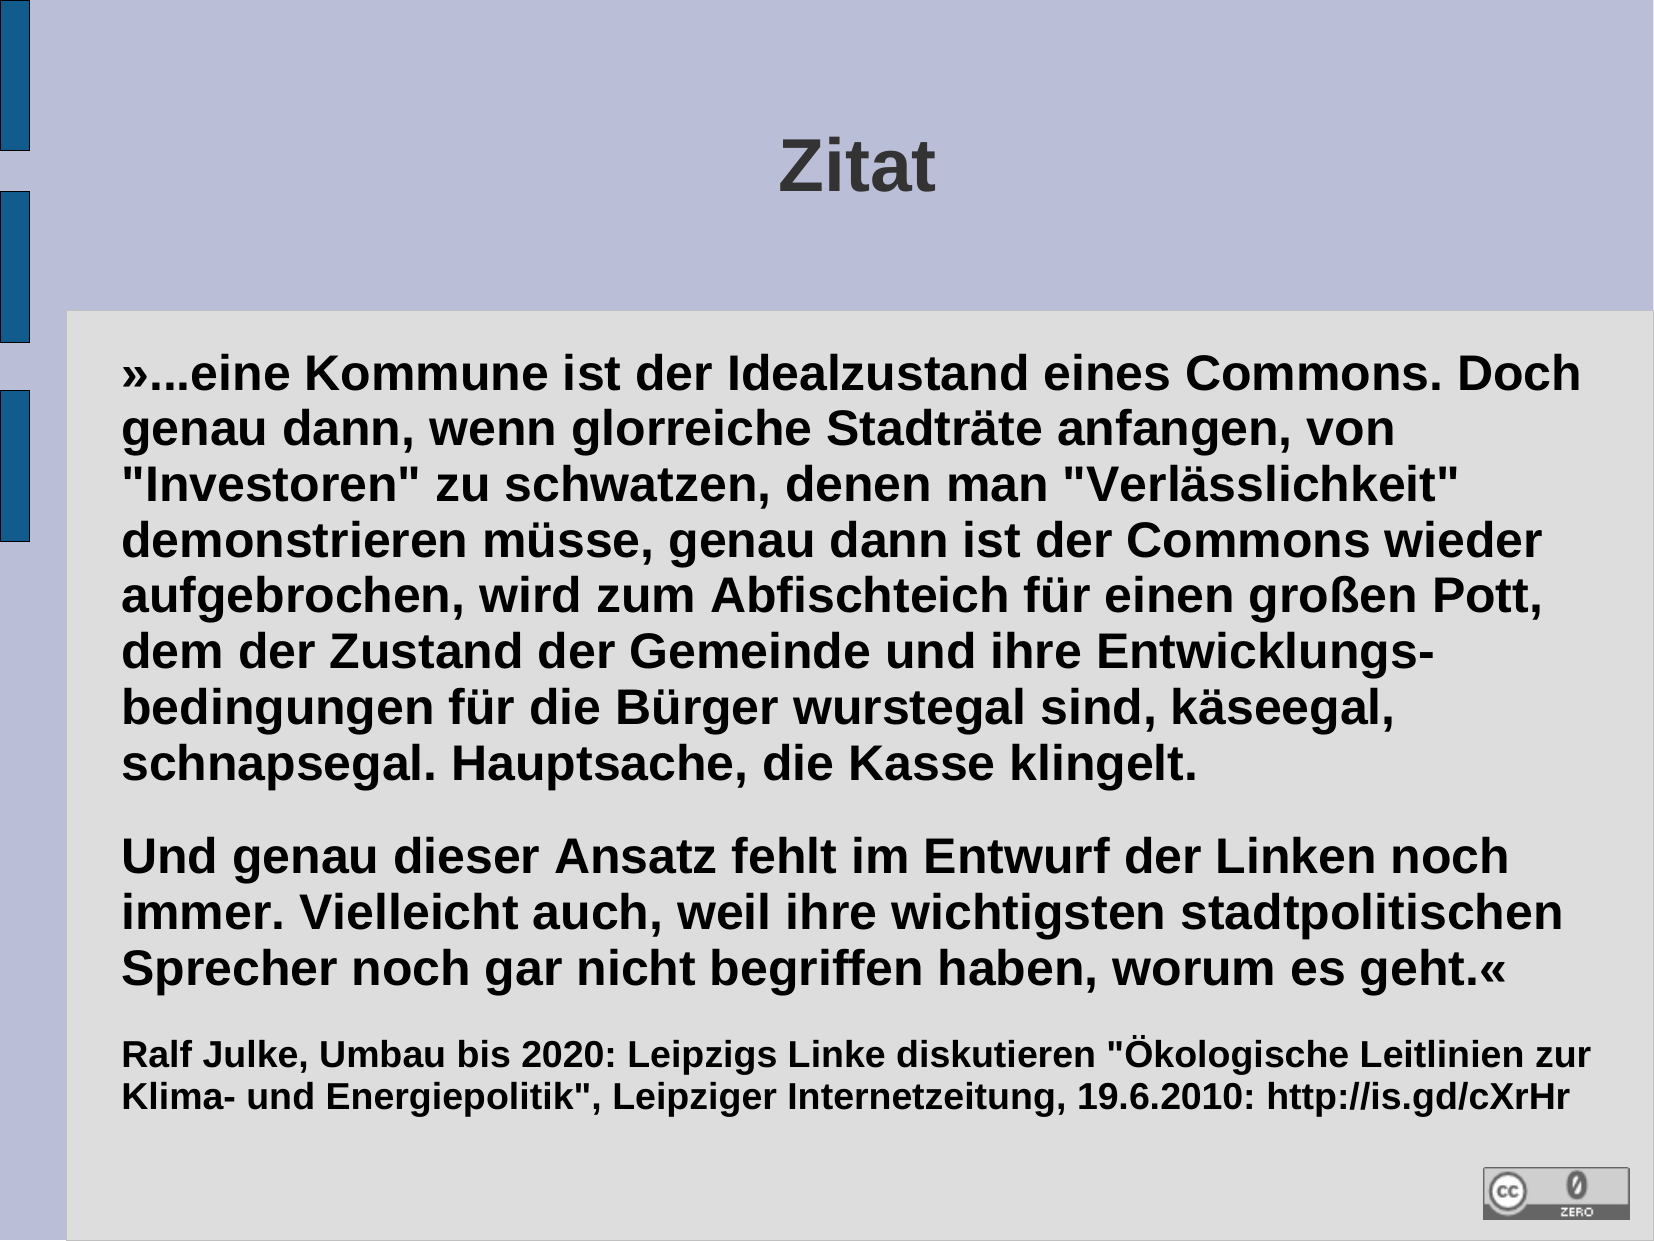

# Zitat
»...eine Kommune ist der Idealzustand eines Commons. Doch genau dann, wenn glorreiche Stadträte anfangen, von "Investoren" zu schwatzen, denen man "Verlässlichkeit" demonstrieren müsse, genau dann ist der Commons wieder aufgebrochen, wird zum Abfischteich für einen großen Pott, dem der Zustand der Gemeinde und ihre Entwicklungs-bedingungen für die Bürger wurstegal sind, käseegal, schnapsegal. Hauptsache, die Kasse klingelt.
Und genau dieser Ansatz fehlt im Entwurf der Linken noch immer. Vielleicht auch, weil ihre wichtigsten stadtpolitischen Sprecher noch gar nicht begriffen haben, worum es geht.«
Ralf Julke, Umbau bis 2020: Leipzigs Linke diskutieren "Ökologische Leitlinien zur Klima- und Energiepolitik", Leipziger Internetzeitung, 19.6.2010: http://is.gd/cXrHr